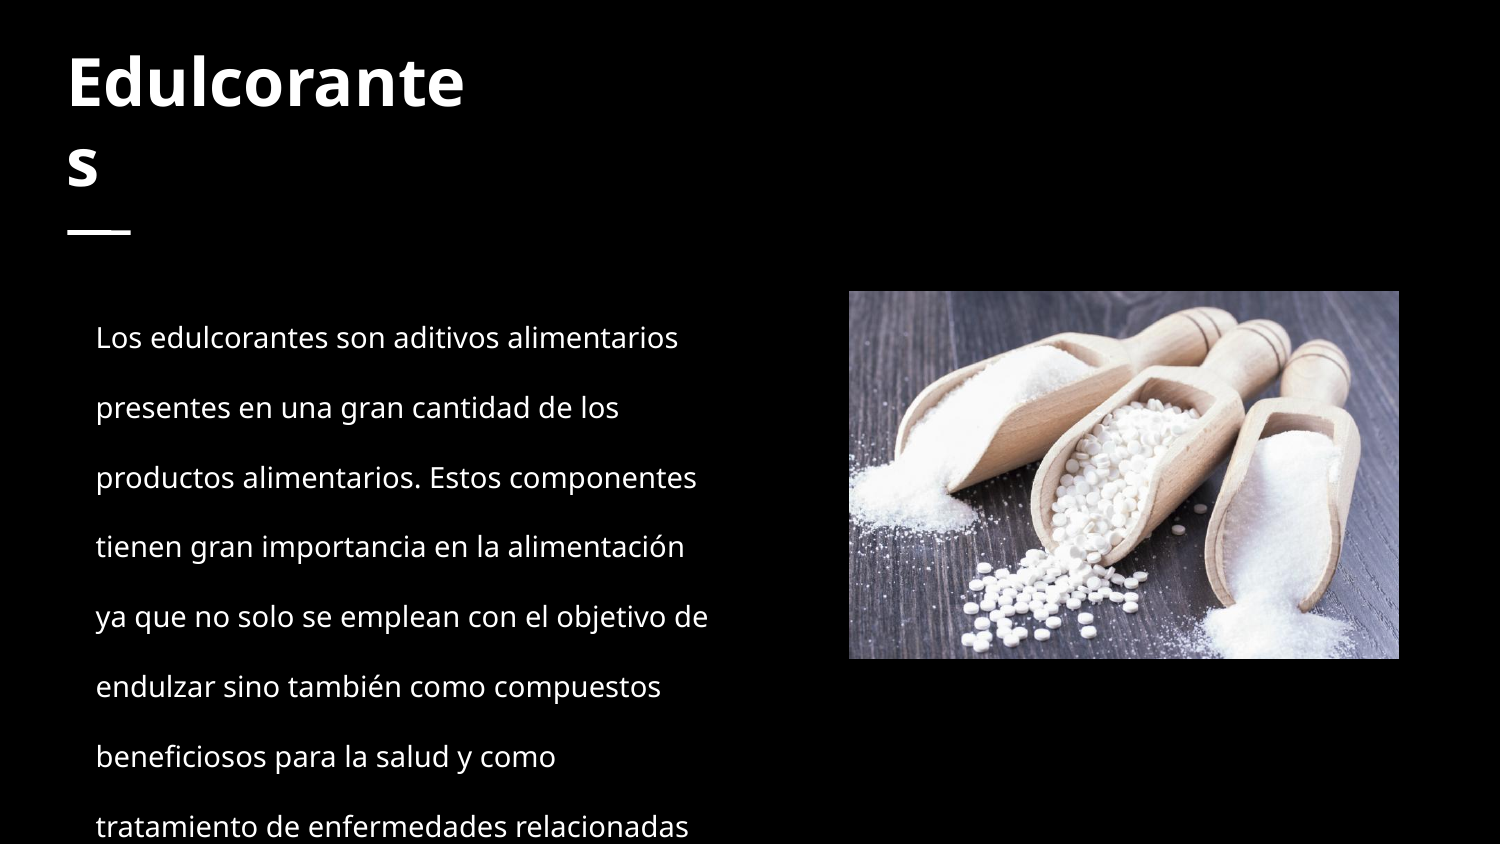

# Edulcorantes
Los edulcorantes son aditivos alimentarios presentes en una gran cantidad de los productos alimentarios. Estos componentes tienen gran importancia en la alimentación ya que no solo se emplean con el objetivo de endulzar sino también como compuestos beneficiosos para la salud y como tratamiento de enfermedades relacionadas con la hiperglucemia.